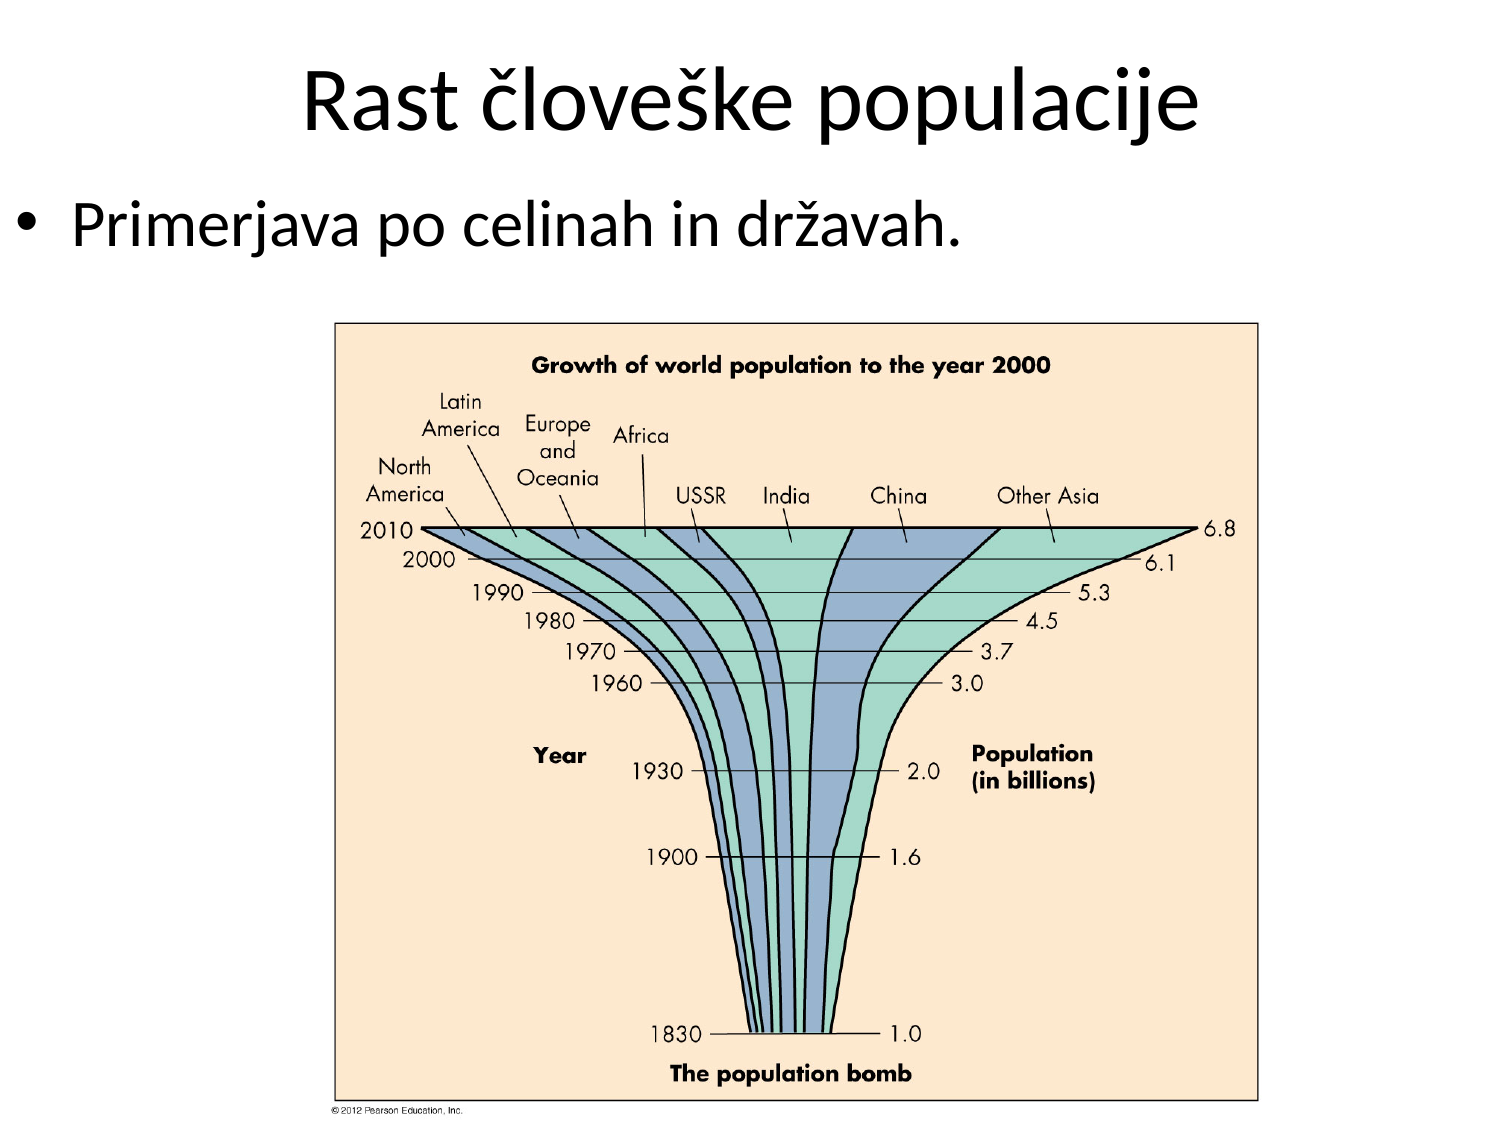

# Rast človeške populacije
Primerjava po celinah in državah.